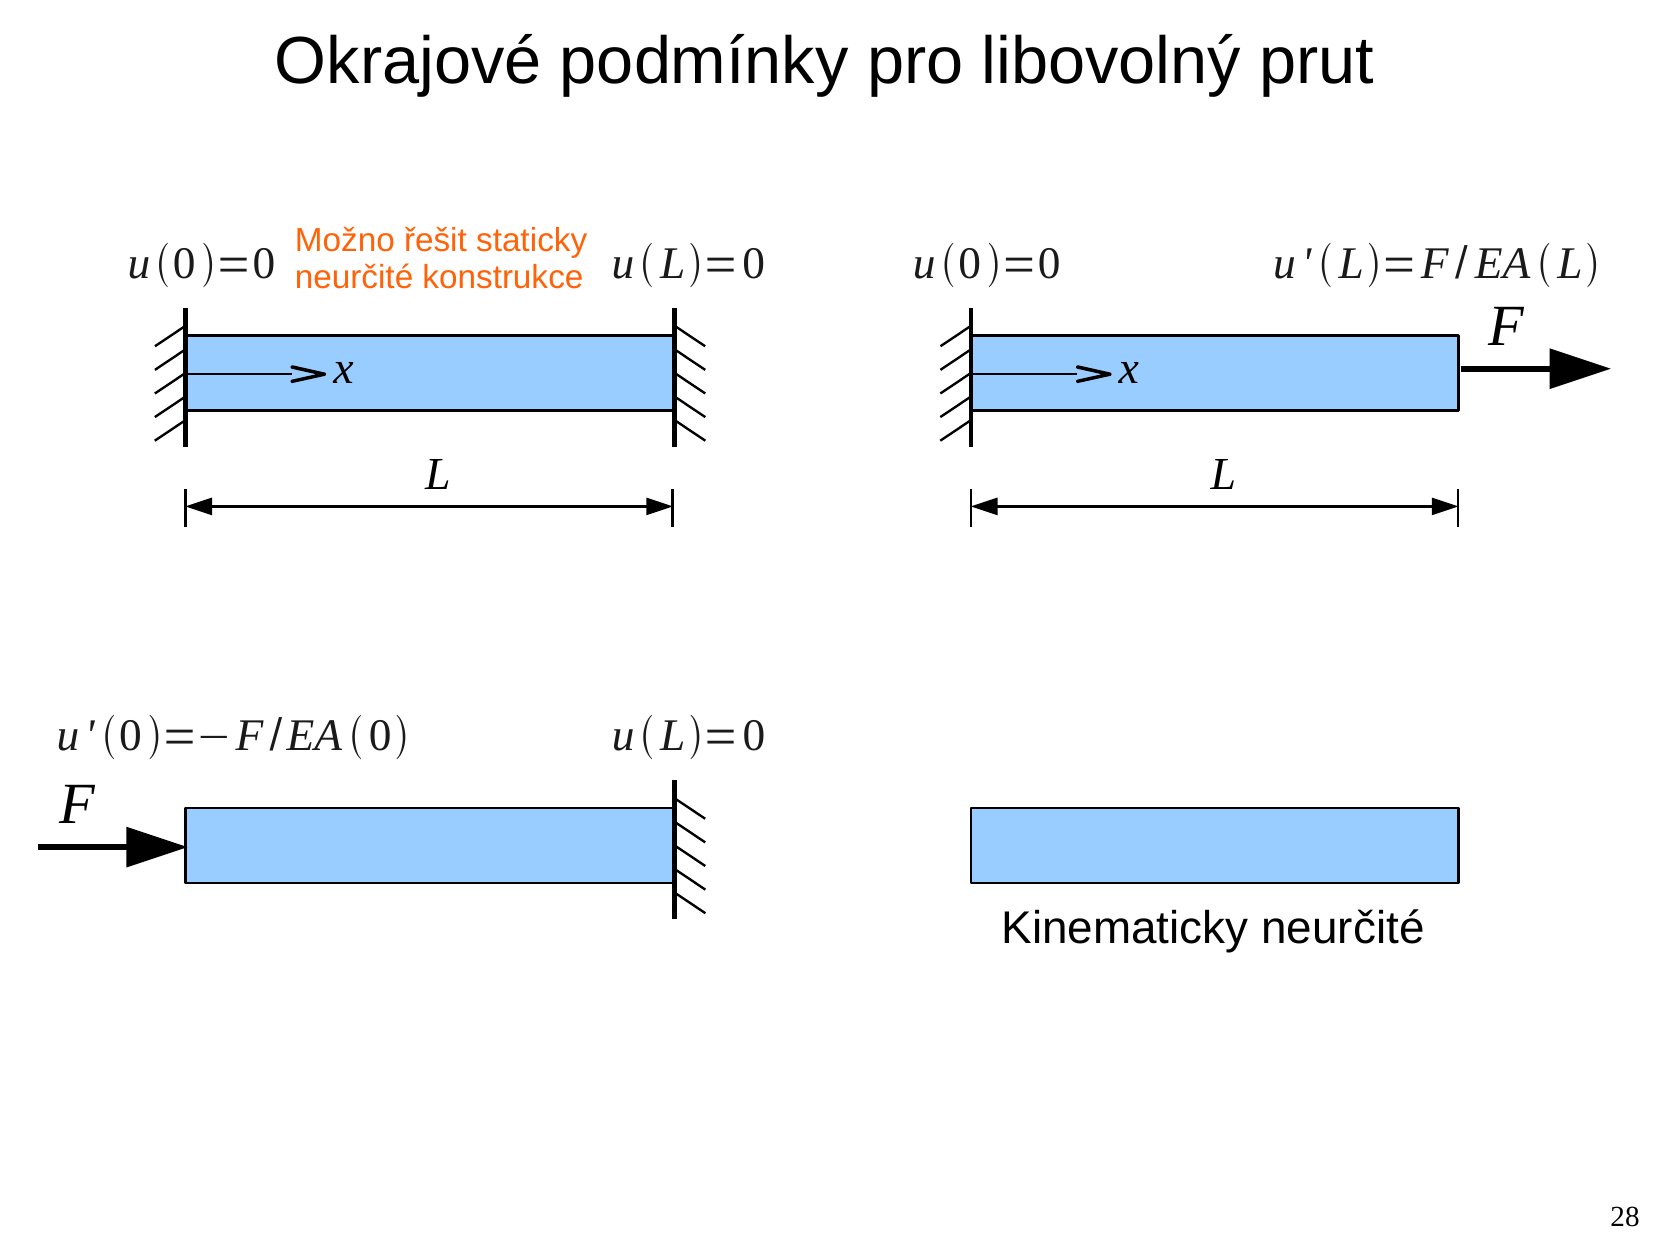

# Okrajové podmínky pro libovolný prut
Možno řešit staticky neurčité konstrukce
F
x
x
L
L
F
Kinematicky neurčité
28